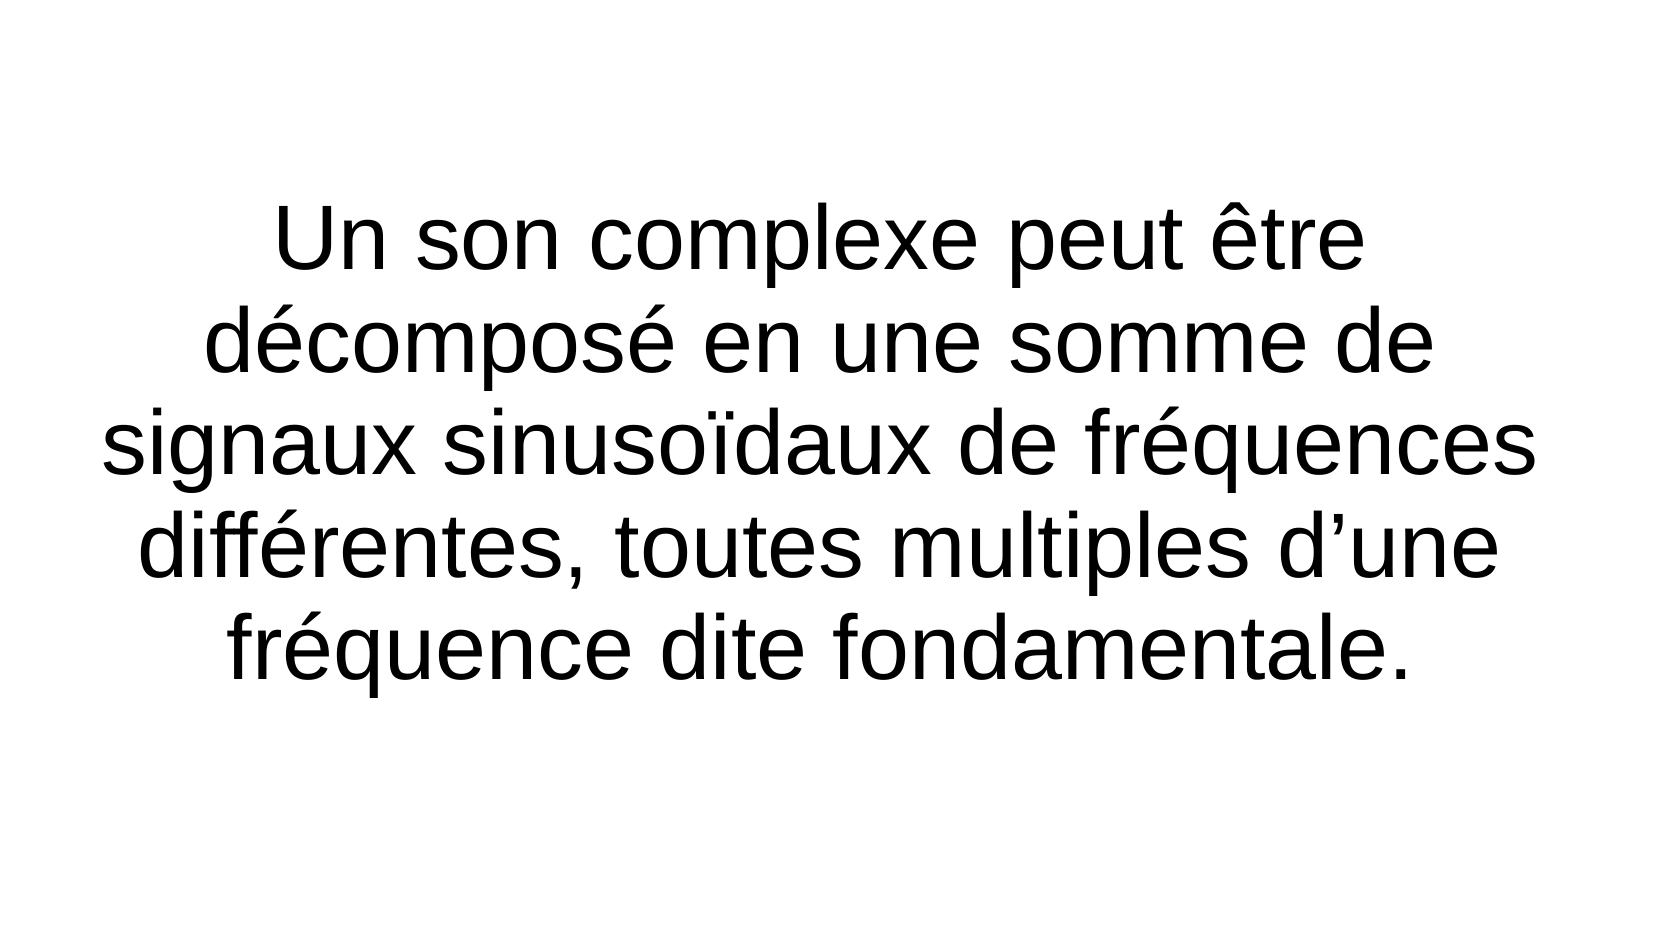

# Un son complexe peut être décomposé en une somme de signaux sinusoïdaux de fréquences différentes, toutes multiples d’une fréquence dite fondamentale.